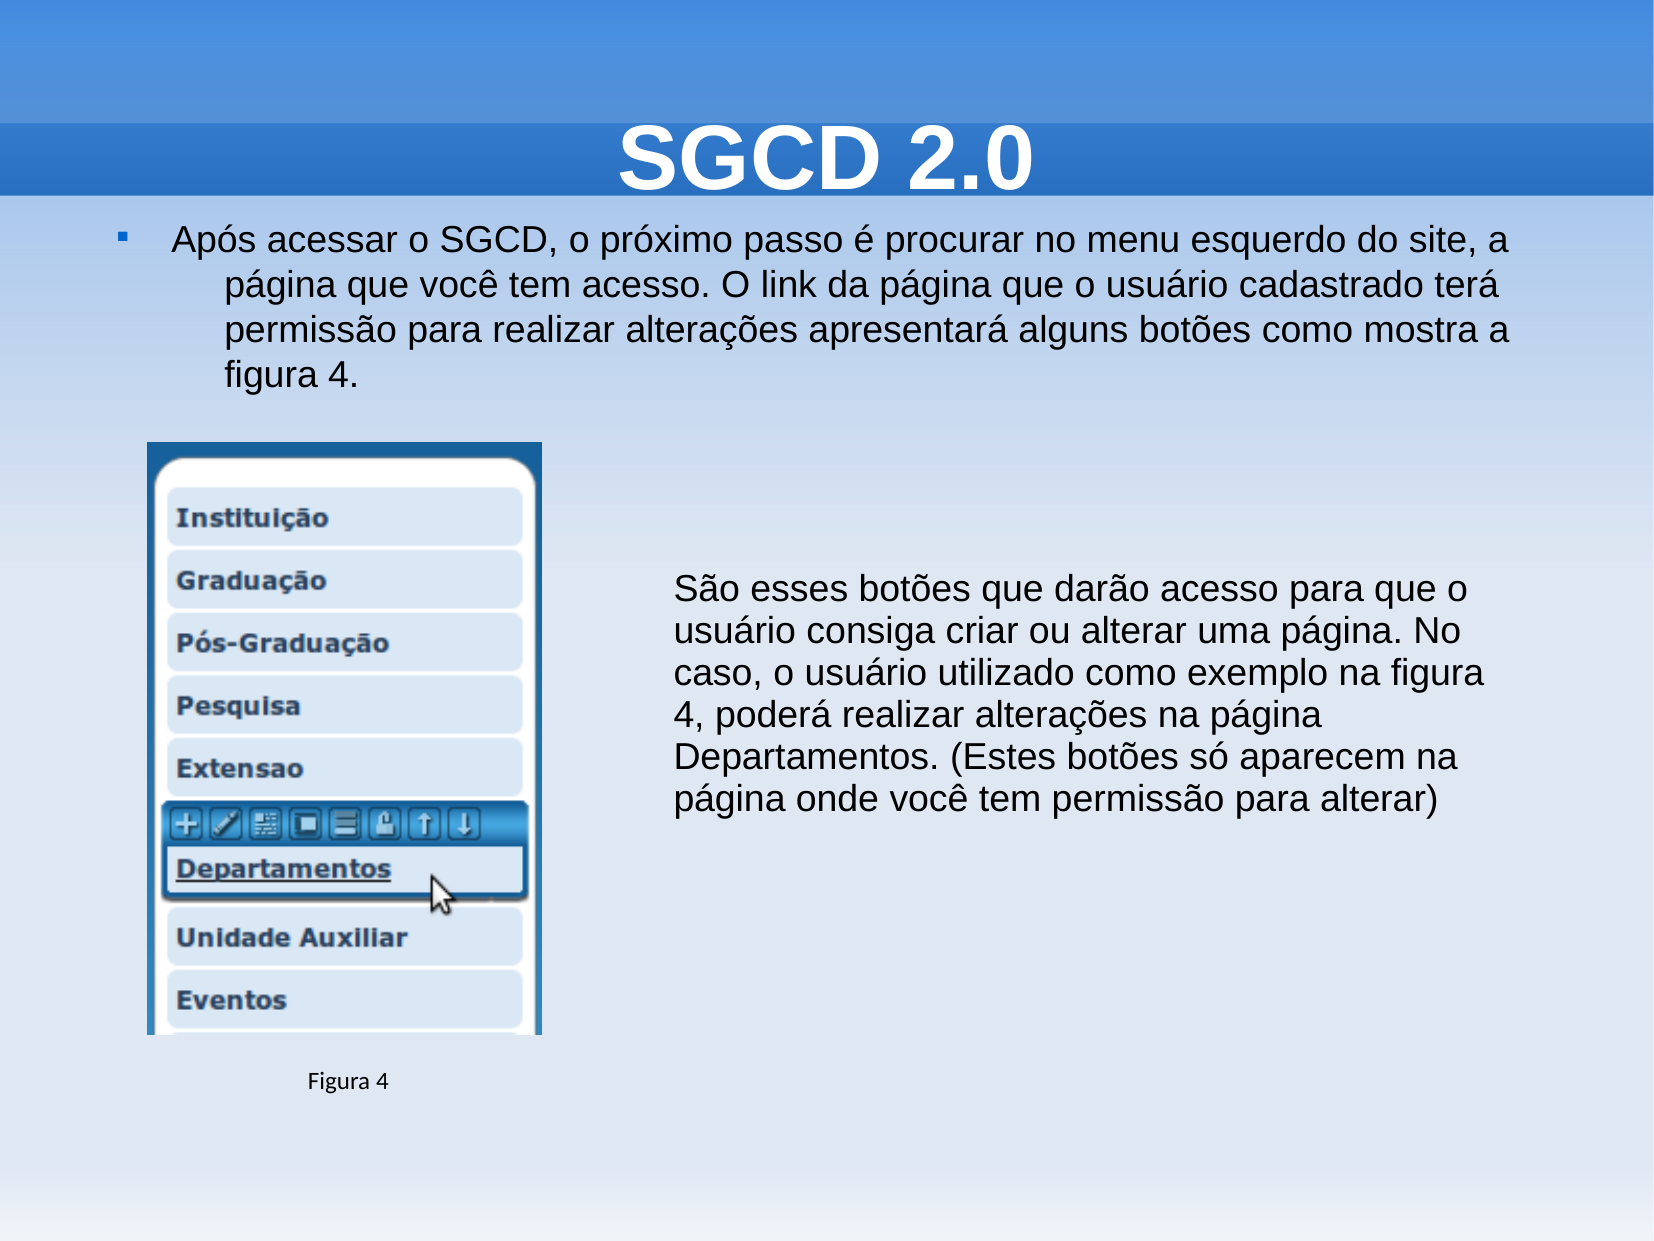

# SGCD 2.0
Após acessar o SGCD, o próximo passo é procurar no menu esquerdo do site, a página que você tem acesso. O link da página que o usuário cadastrado terá permissão para realizar alterações apresentará alguns botões como mostra a figura 4.
São esses botões que darão acesso para que o usuário consiga criar ou alterar uma página. No caso, o usuário utilizado como exemplo na figura 4, poderá realizar alterações na página Departamentos. (Estes botões só aparecem na página onde você tem permissão para alterar)
Figura 4